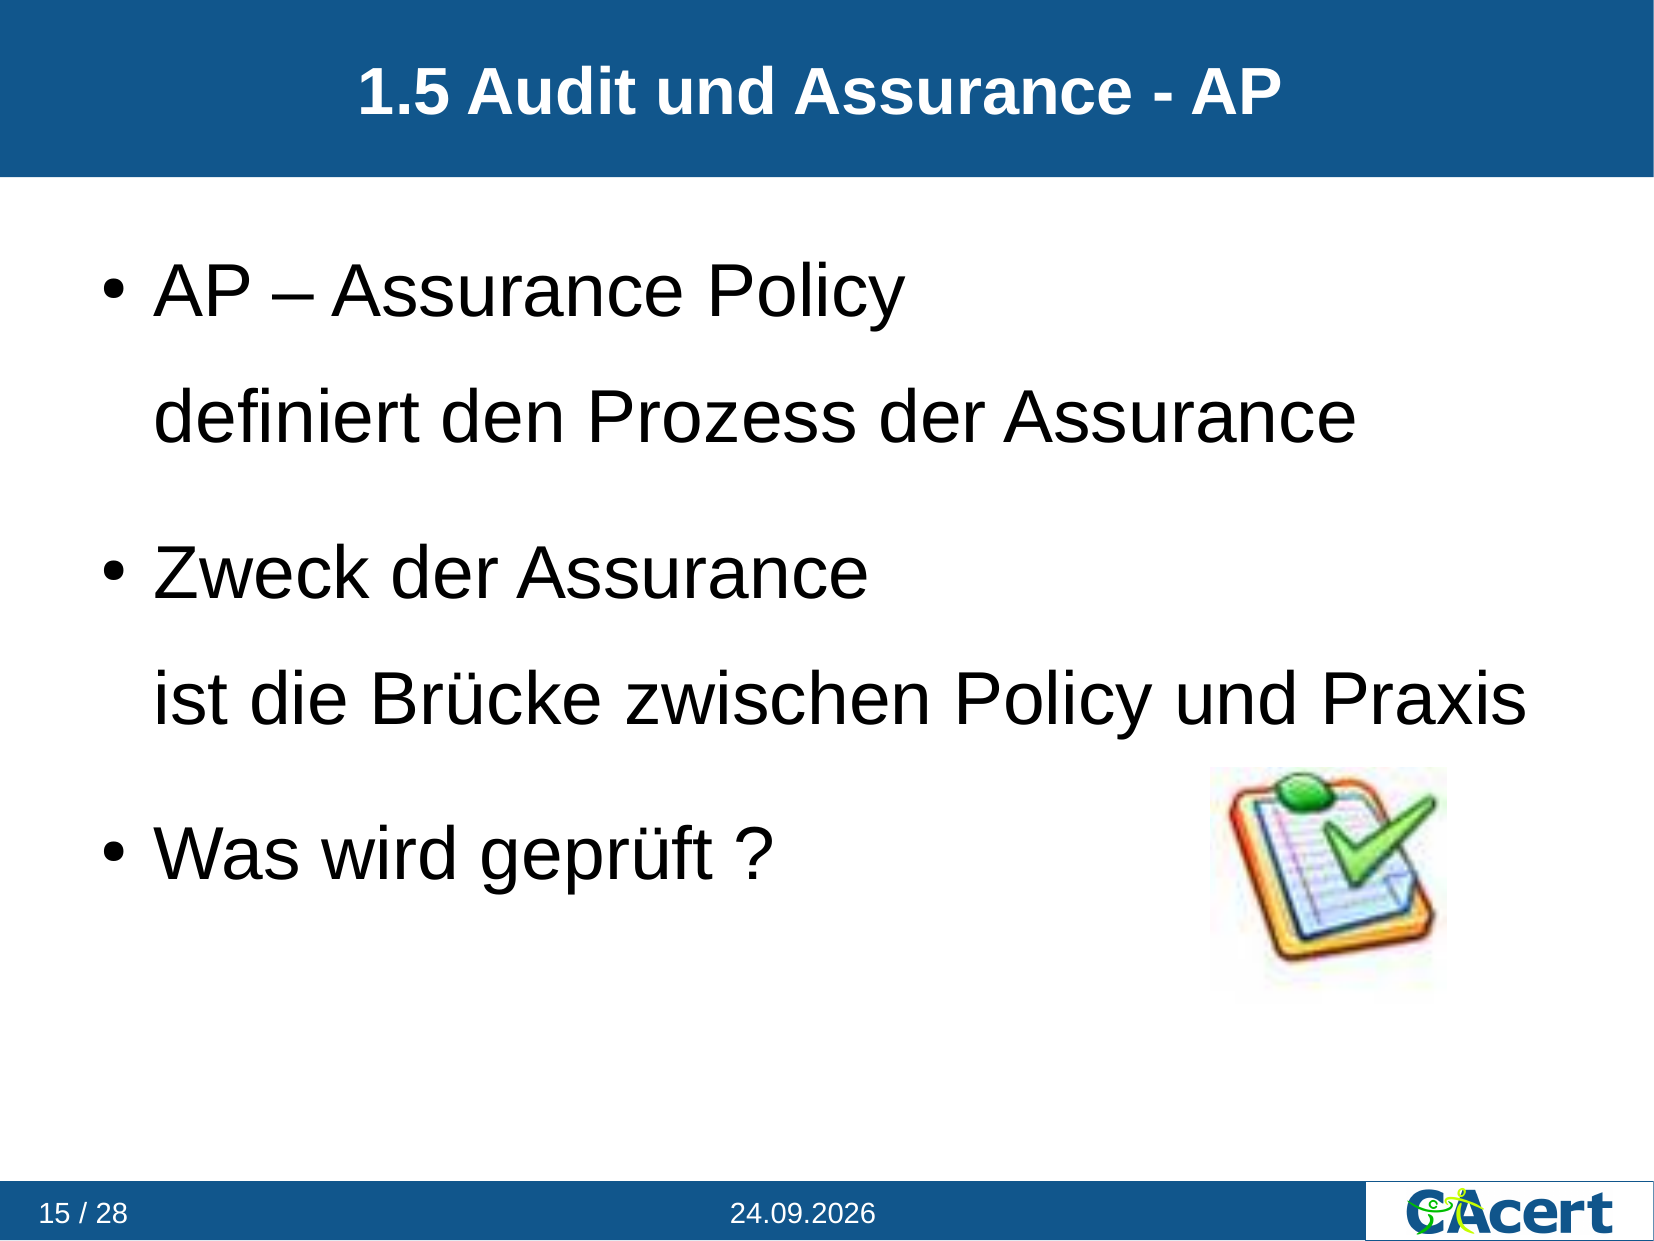

# 1.5 Audit und Assurance - AP
AP – Assurance Policy
definiert den Prozess der Assurance
Zweck der Assurance
ist die Brücke zwischen Policy und Praxis
Was wird geprüft ?